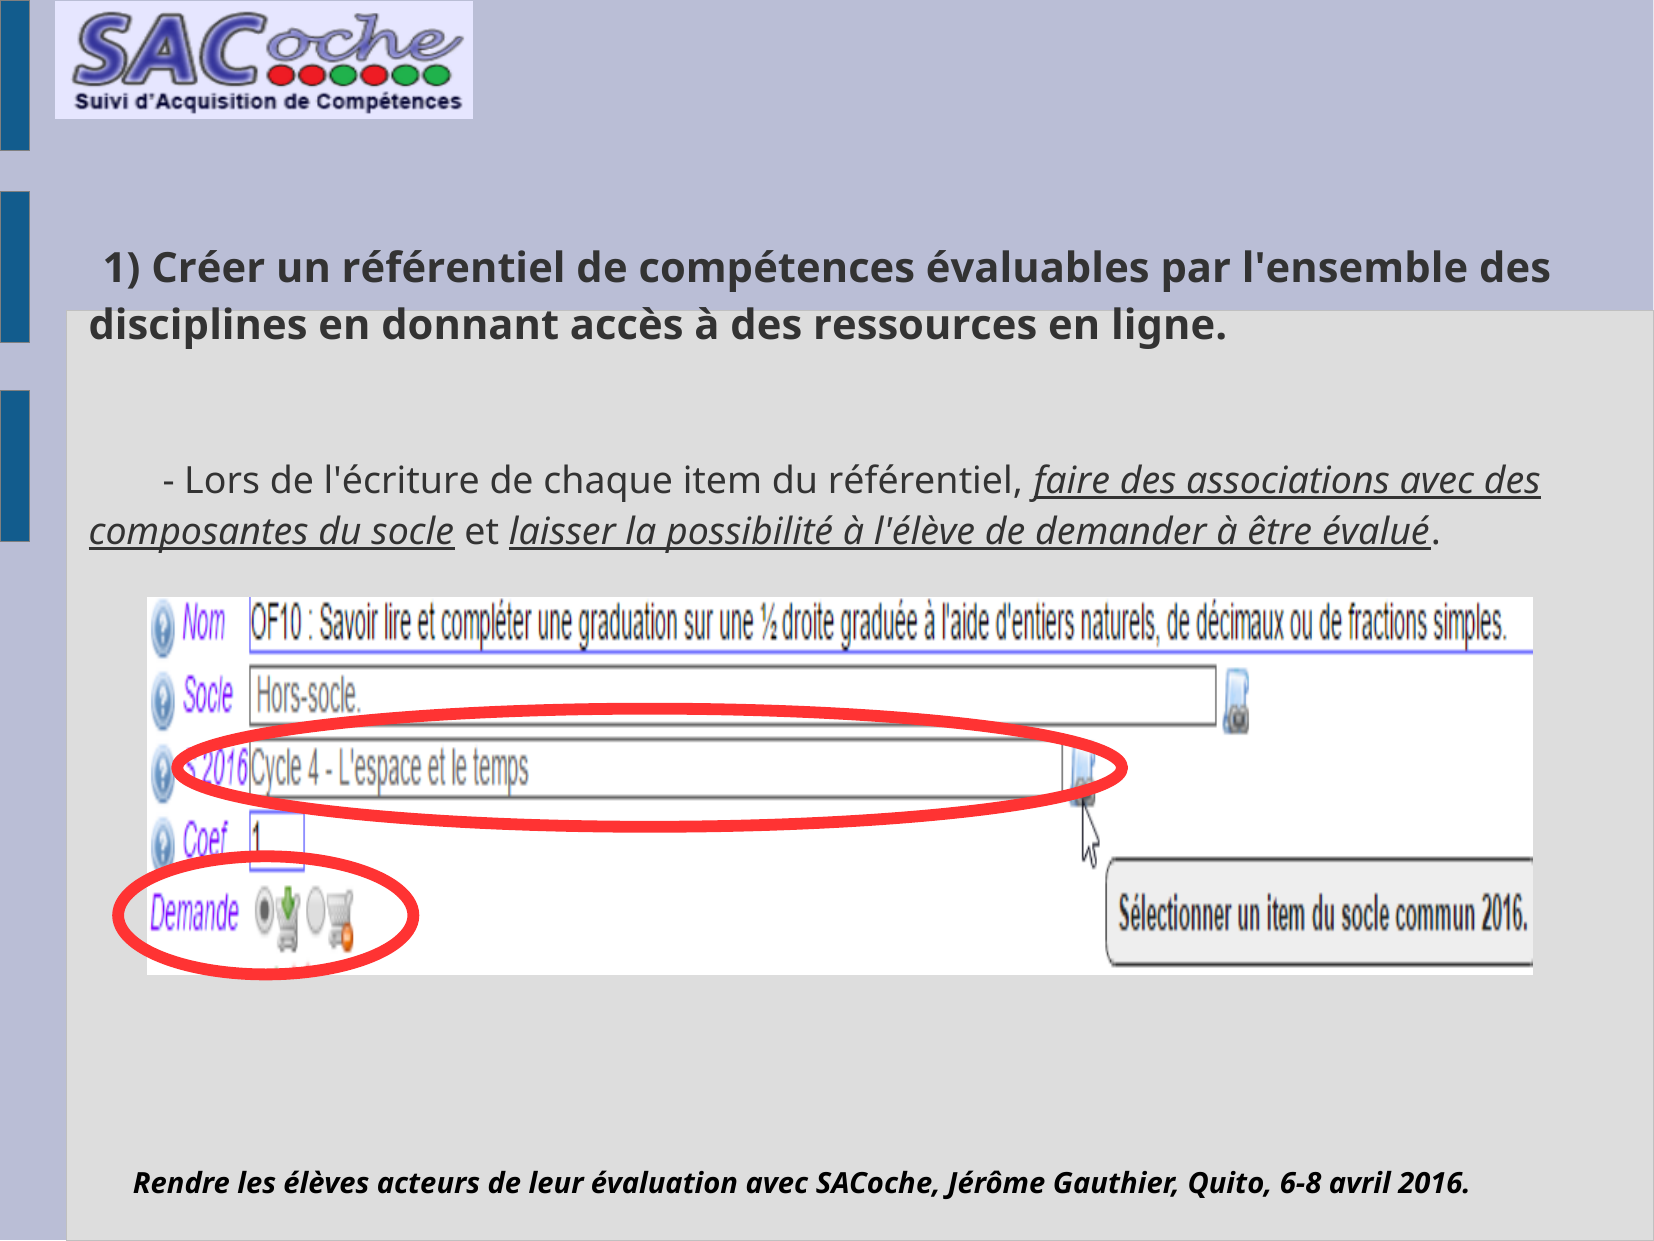

# 1) Créer un référentiel de compétences évaluables par l'ensemble des disciplines en donnant accès à des ressources en ligne. - Lors de l'écriture de chaque item du référentiel, faire des associations avec des composantes du socle et laisser la possibilité à l'élève de demander à être évalué.
Rendre les élèves acteurs de leur évaluation avec SACoche, Jérôme Gauthier, Quito, 6-8 avril 2016.